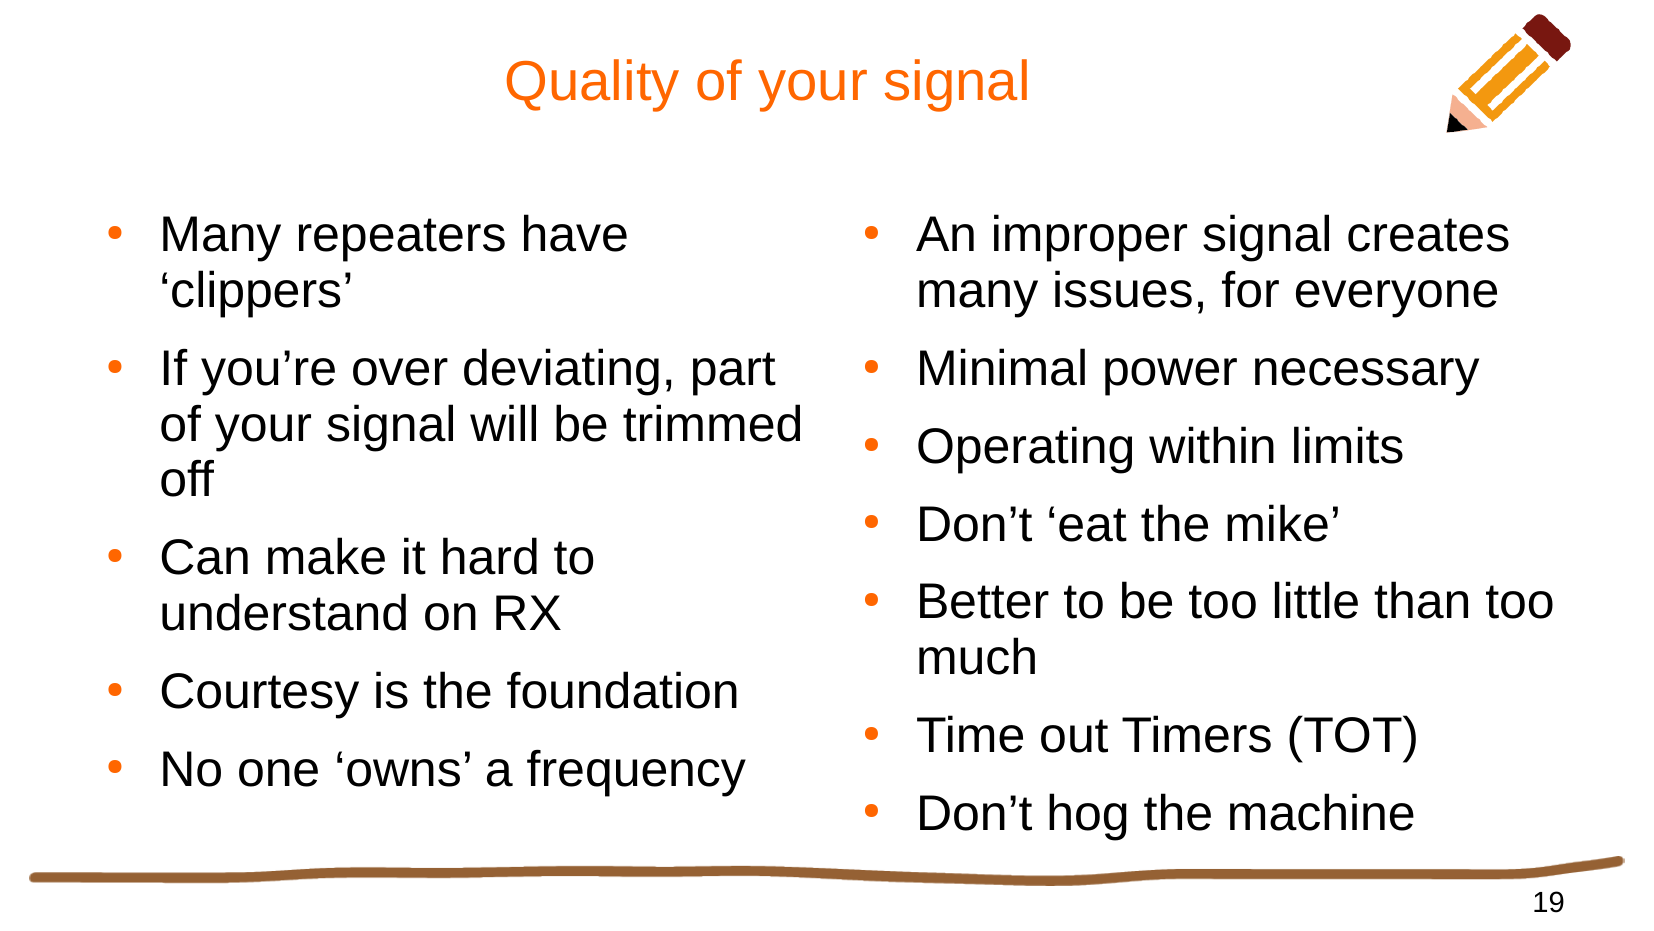

# Quality of your signal
Many repeaters have ‘clippers’
If you’re over deviating, part of your signal will be trimmed off
Can make it hard to understand on RX
Courtesy is the foundation
No one ‘owns’ a frequency
An improper signal creates many issues, for everyone
Minimal power necessary
Operating within limits
Don’t ‘eat the mike’
Better to be too little than too much
Time out Timers (TOT)
Don’t hog the machine
19